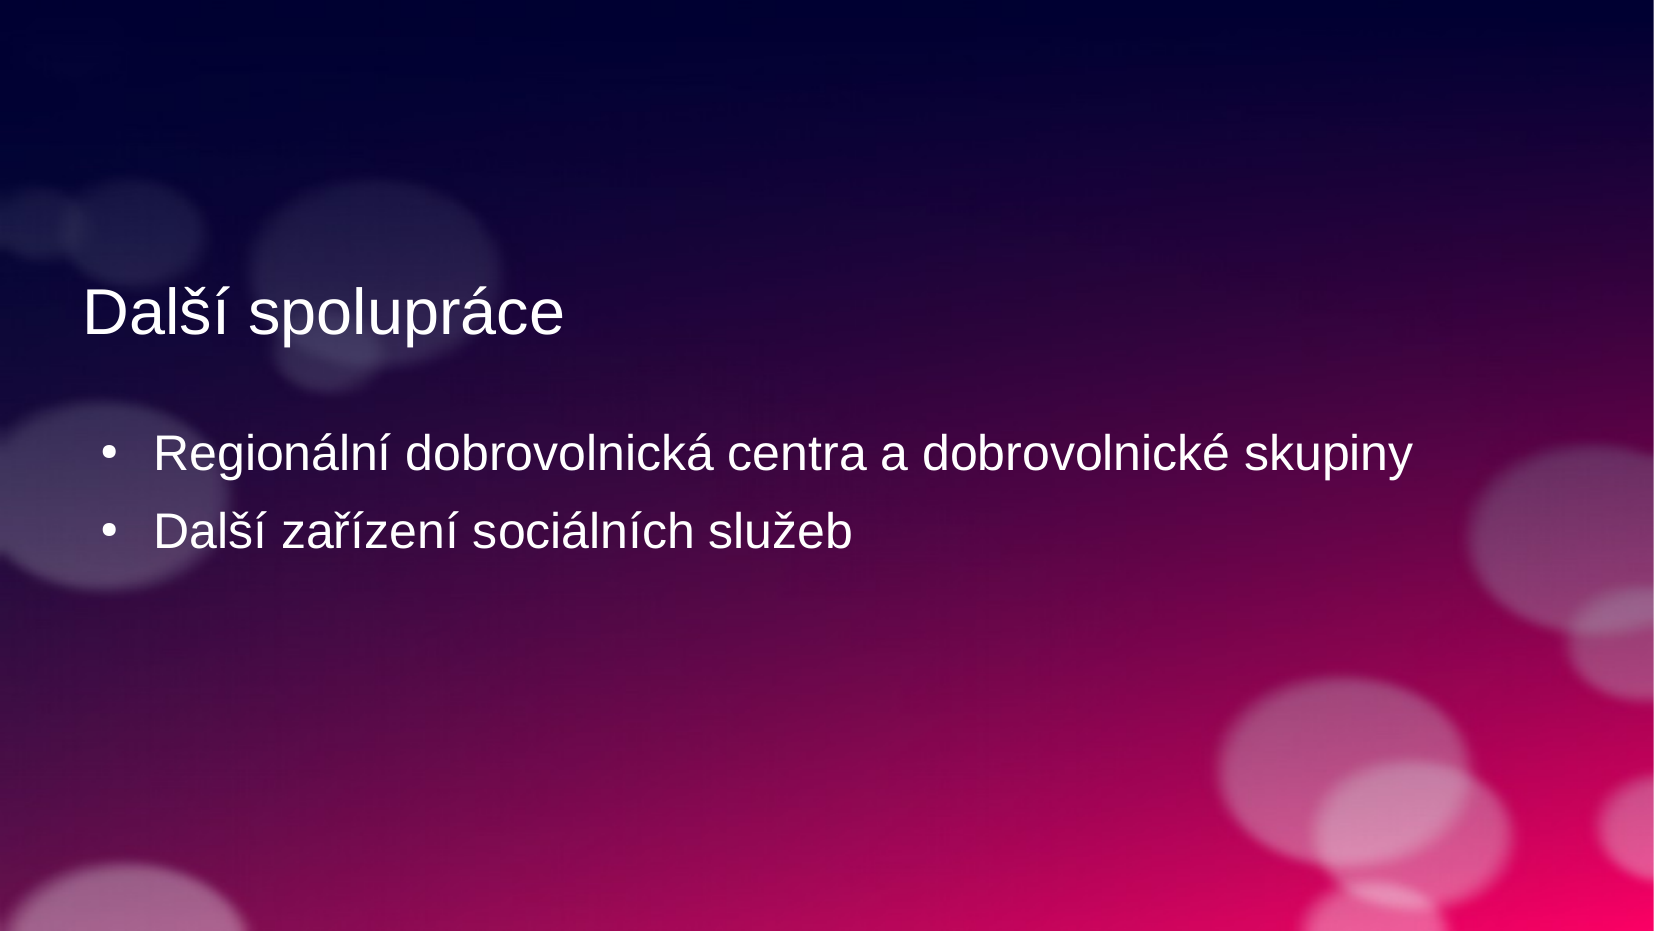

# Další spolupráce
Regionální dobrovolnická centra a dobrovolnické skupiny
Další zařízení sociálních služeb